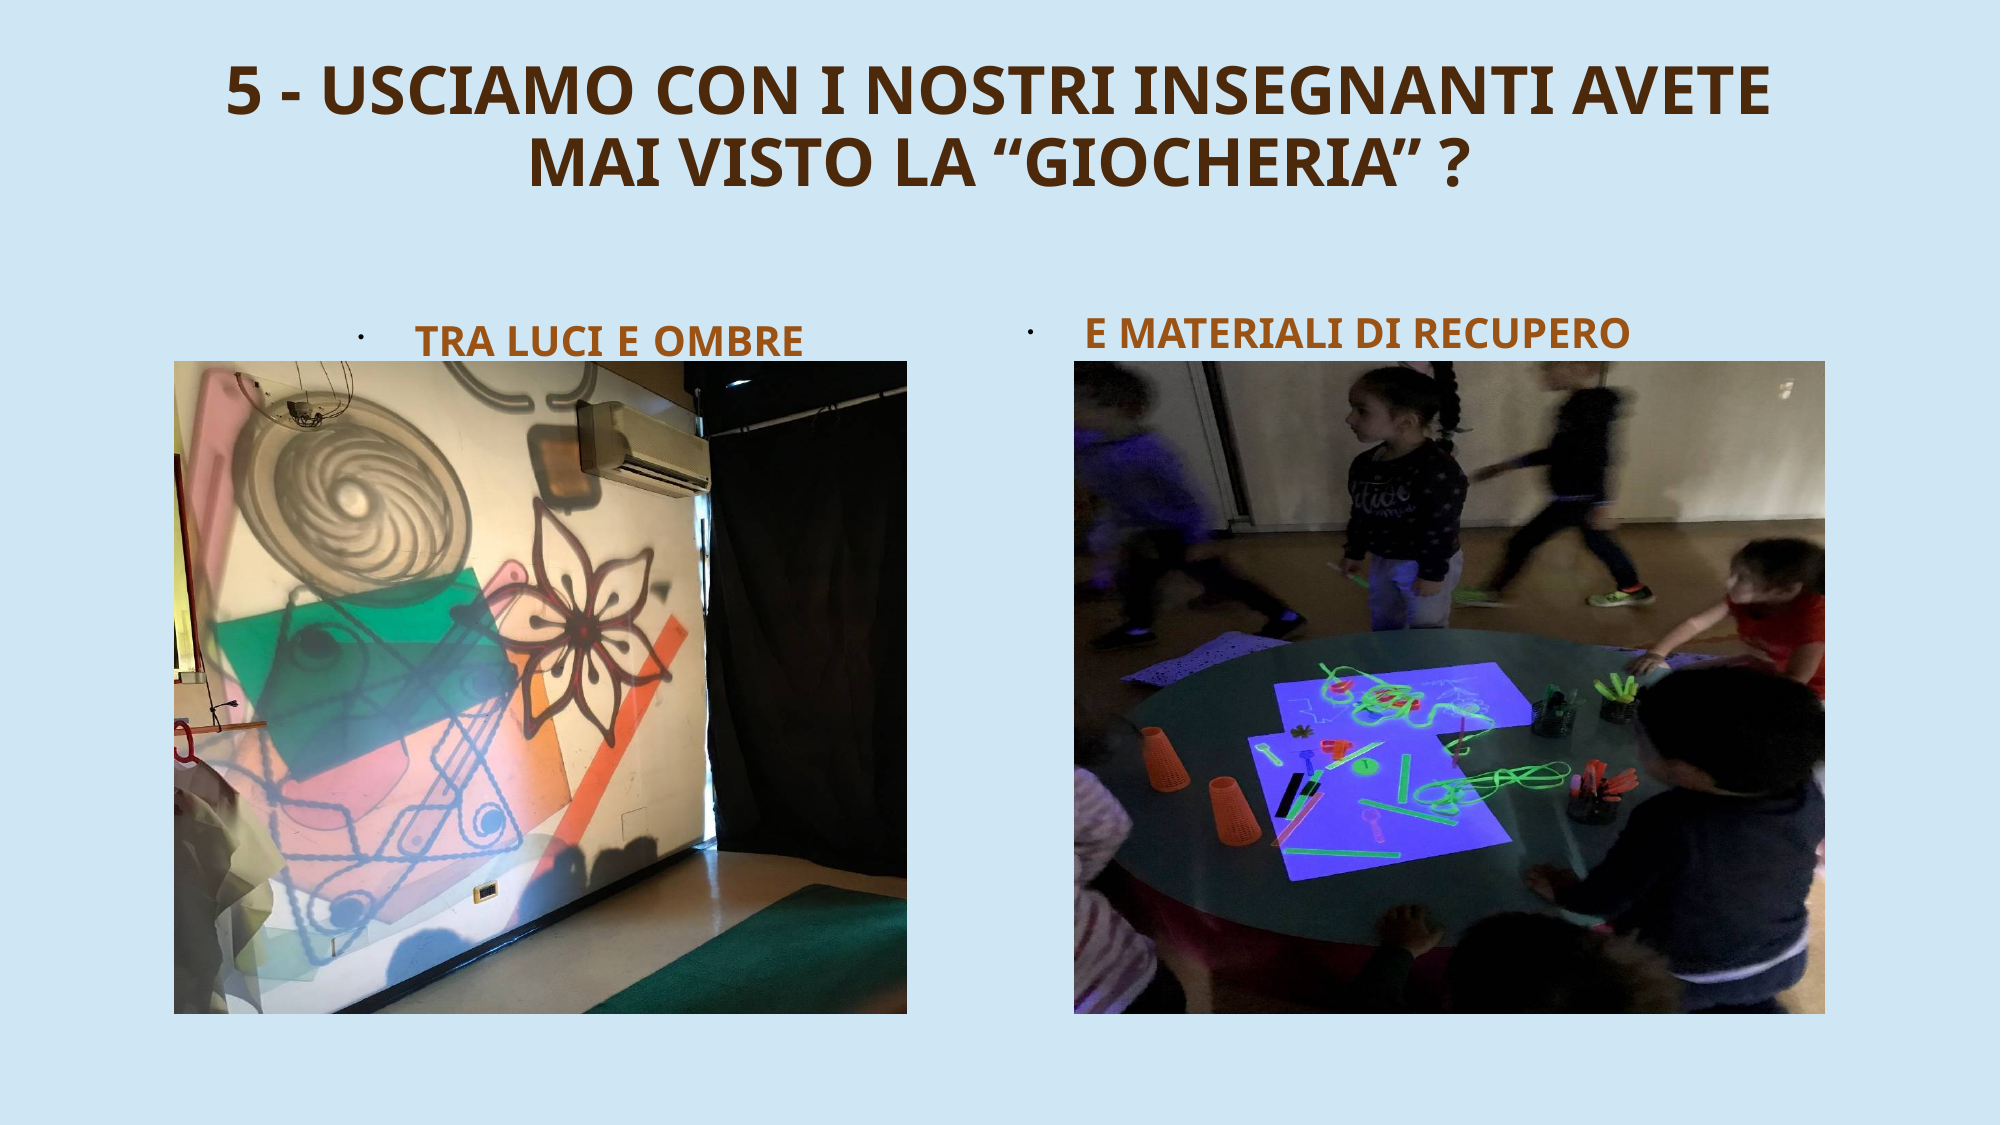

# 5 - USCIAMO CON I NOSTRI INSEGNANTI AVETE MAI VISTO LA “GIOCHERIA” ?
TRA LUCI E OMBRE
E MATERIALI DI RECUPERO